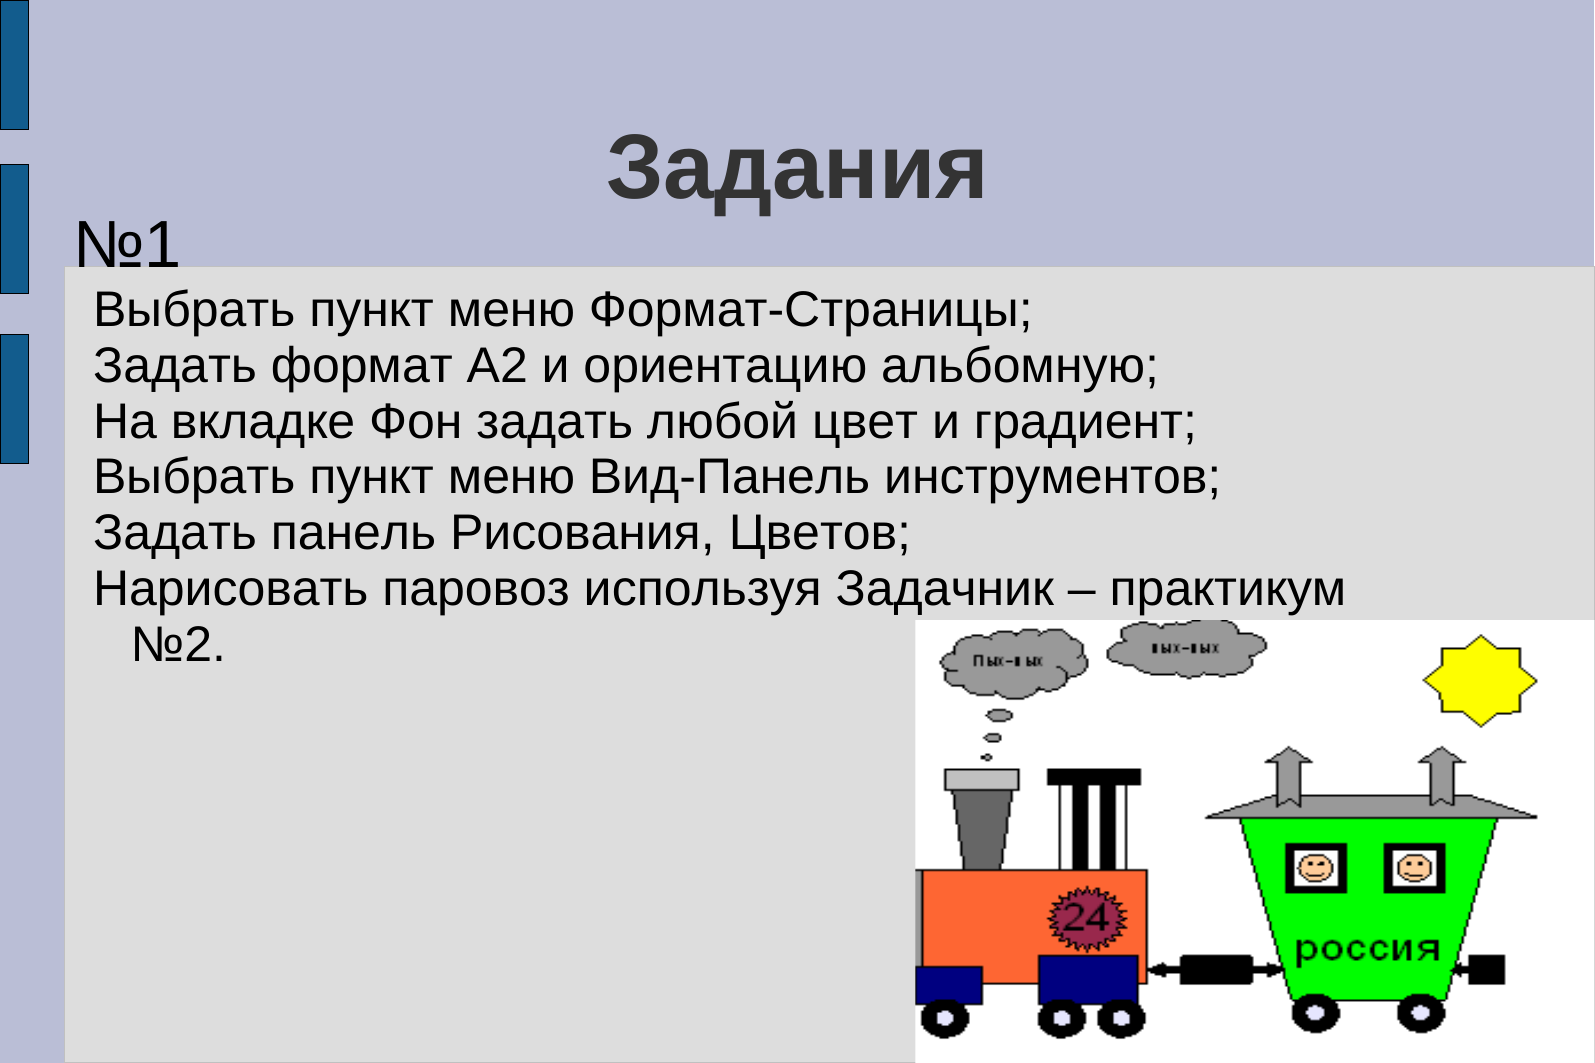

# Задания
№1
Выбрать пункт меню Формат-Страницы;
Задать формат А2 и ориентацию альбомную;
На вкладке Фон задать любой цвет и градиент;
Выбрать пункт меню Вид-Панель инструментов;
Задать панель Рисования, Цветов;
Нарисовать паровоз используя Задачник – практикум №2.